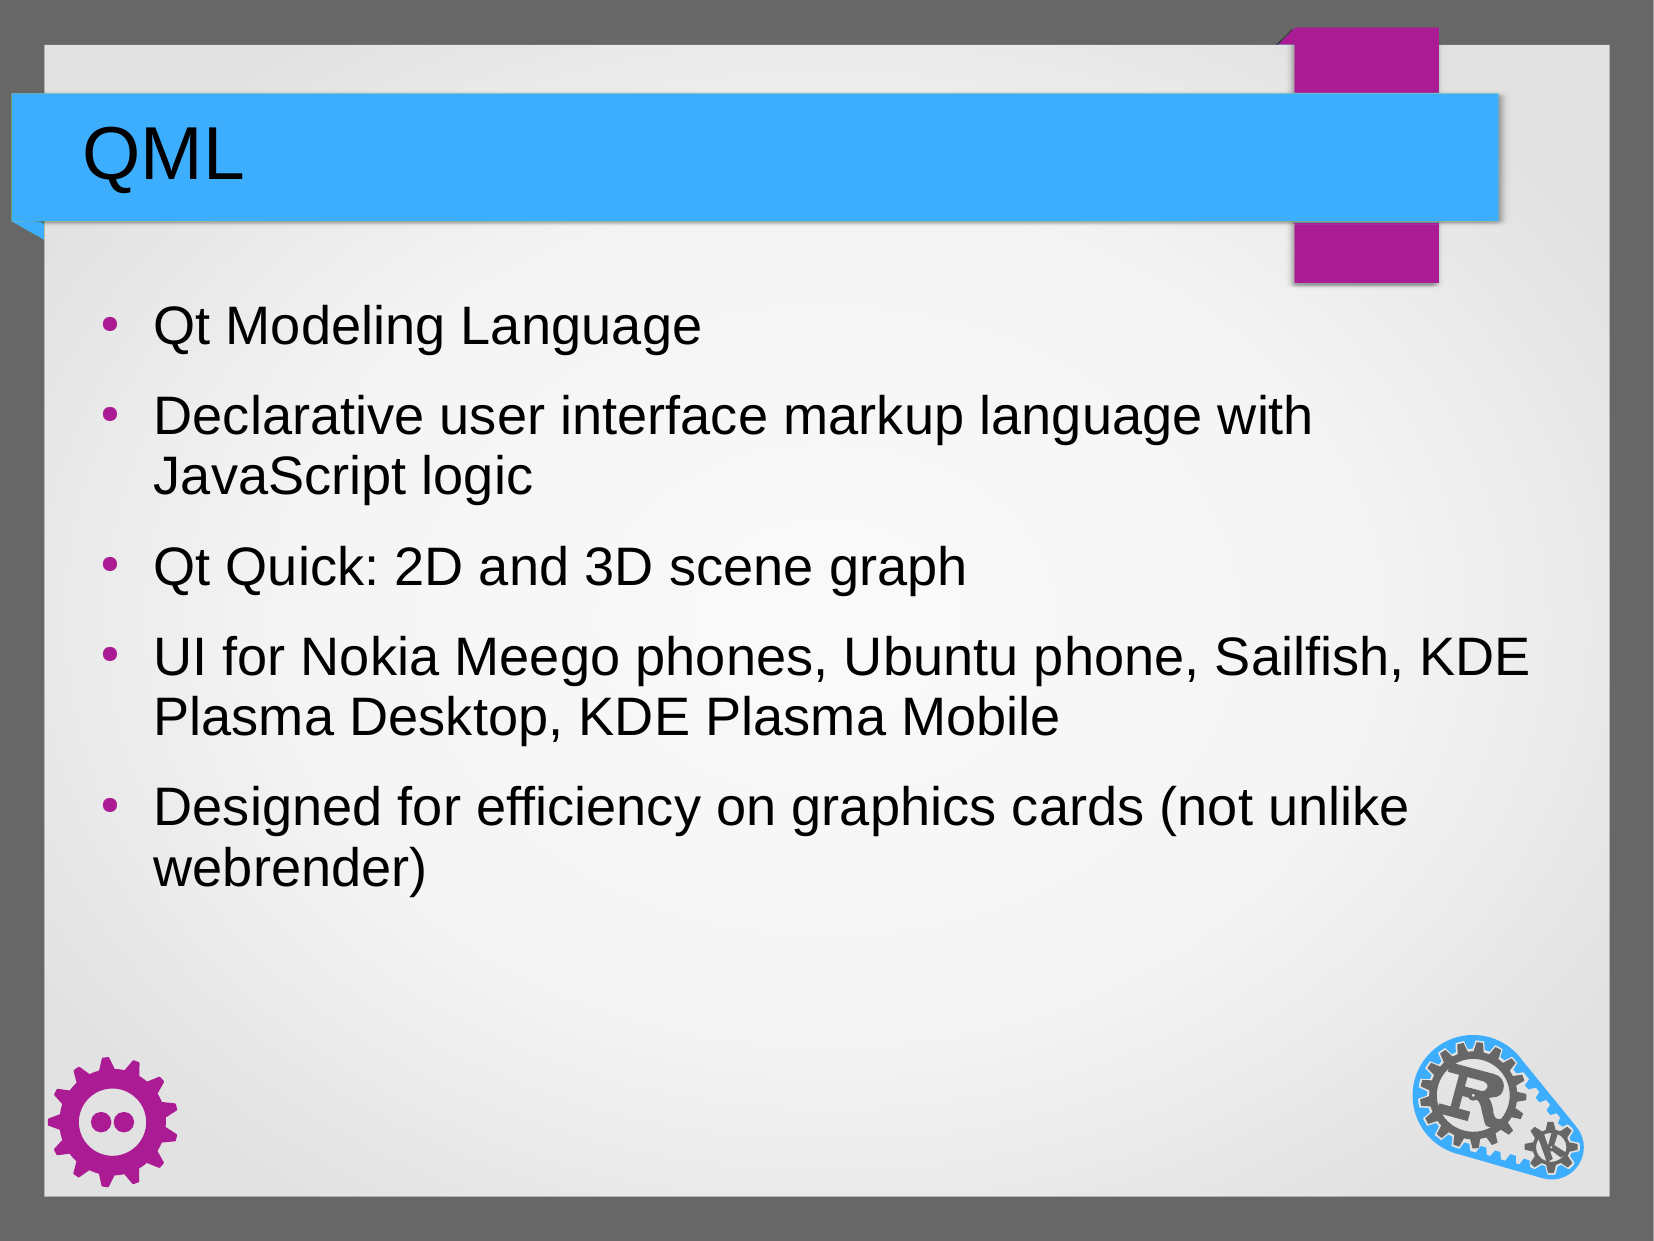

# QML
Qt Modeling Language
Declarative user interface markup language with JavaScript logic
Qt Quick: 2D and 3D scene graph
UI for Nokia Meego phones, Ubuntu phone, Sailfish, KDE Plasma Desktop, KDE Plasma Mobile
Designed for efficiency on graphics cards (not unlike webrender)